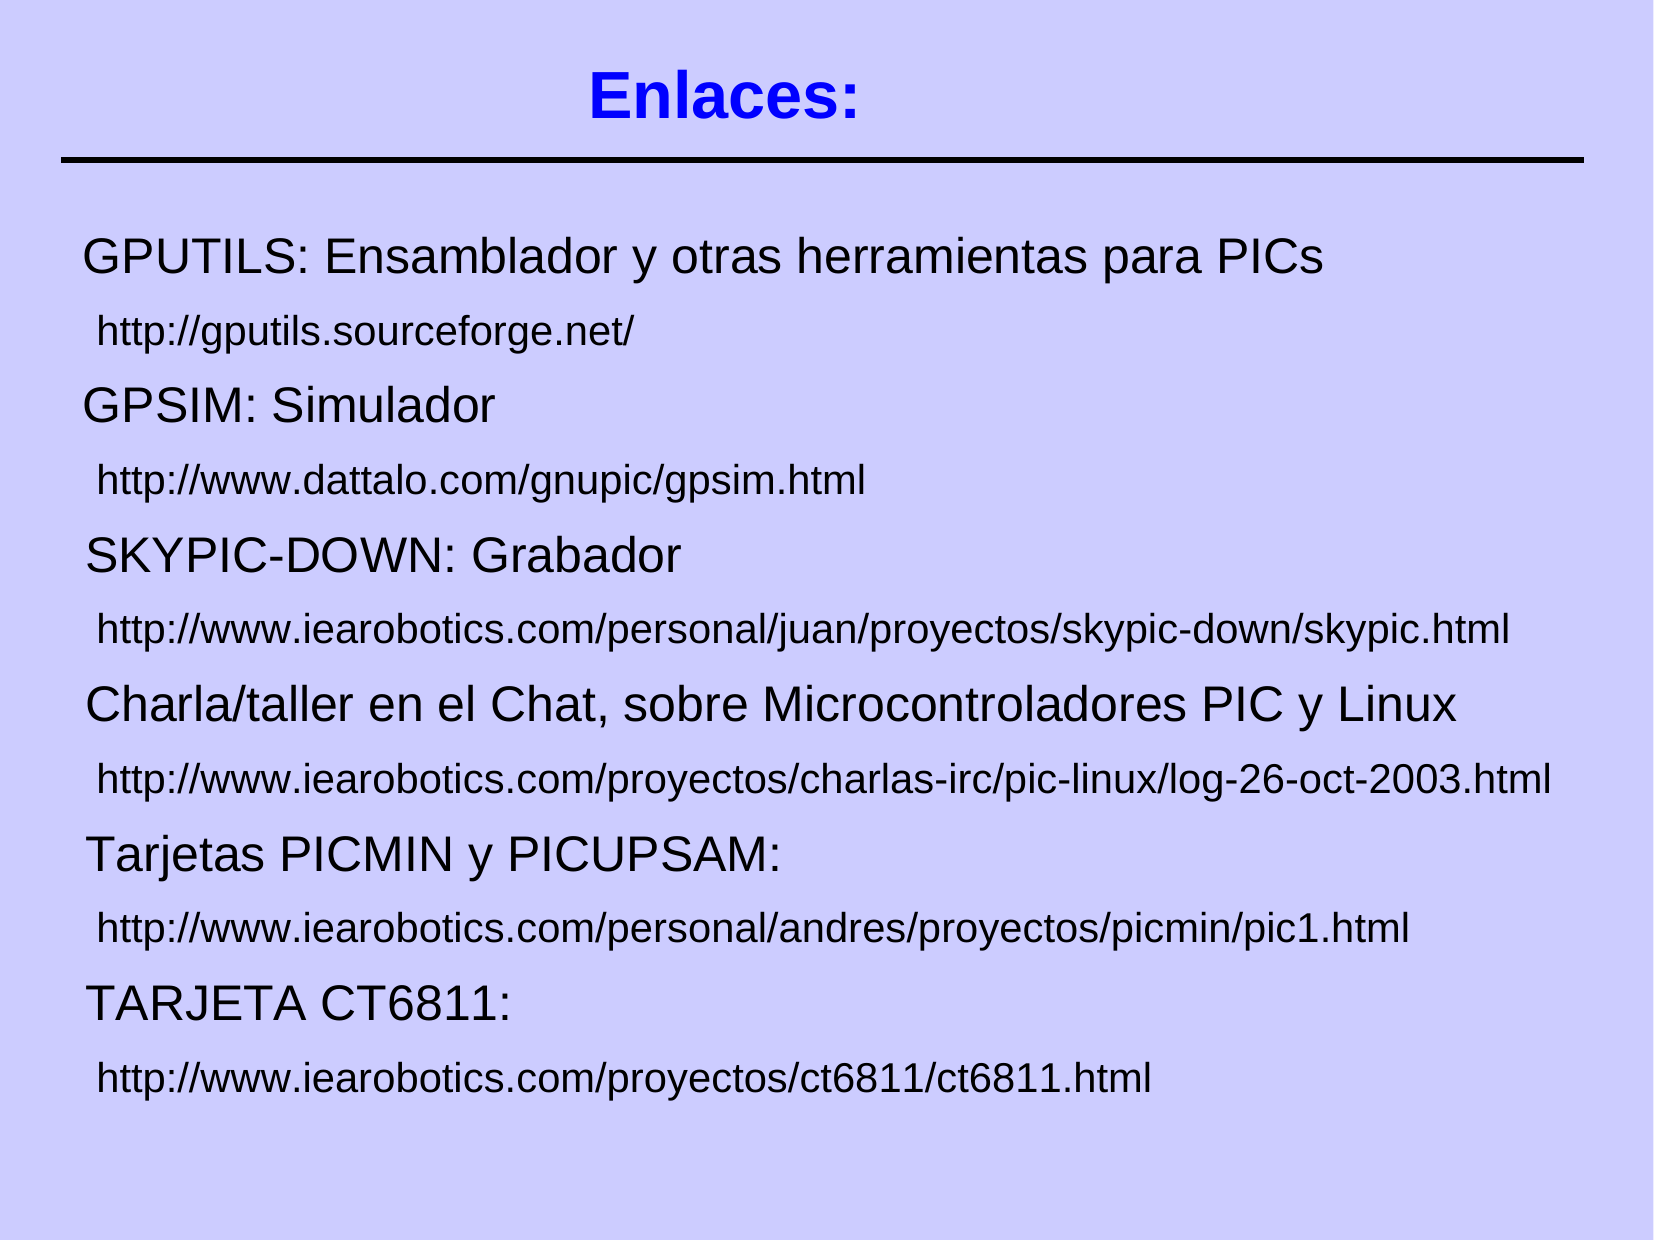

# Enlaces:
 GPUTILS: Ensamblador y otras herramientas para PICs
http://gputils.sourceforge.net/
 GPSIM: Simulador
http://www.dattalo.com/gnupic/gpsim.html
 SKYPIC-DOWN: Grabador
http://www.iearobotics.com/personal/juan/proyectos/skypic-down/skypic.html
 Charla/taller en el Chat, sobre Microcontroladores PIC y Linux
http://www.iearobotics.com/proyectos/charlas-irc/pic-linux/log-26-oct-2003.html
 Tarjetas PICMIN y PICUPSAM:
http://www.iearobotics.com/personal/andres/proyectos/picmin/pic1.html
 TARJETA CT6811:
http://www.iearobotics.com/proyectos/ct6811/ct6811.html